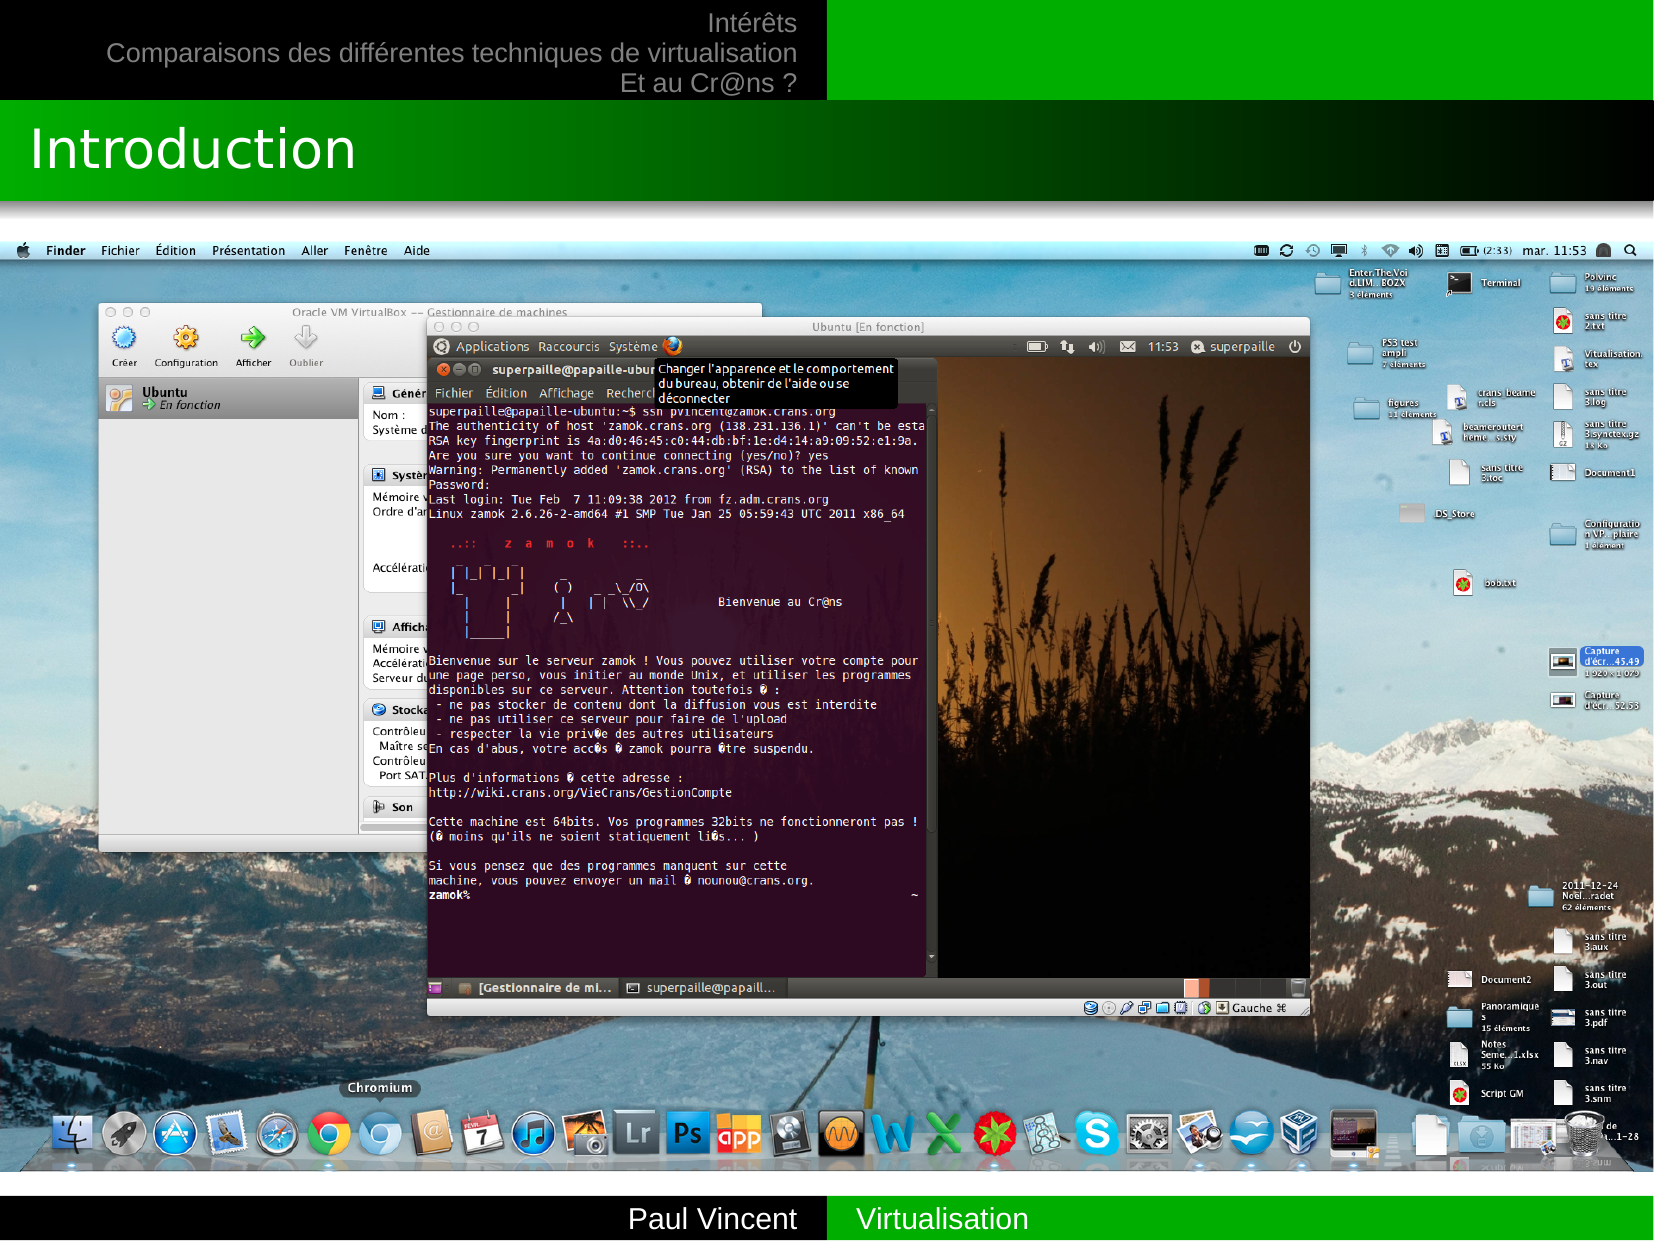

Intérêts
Comparaisons des différentes techniques de virtualisation
Et au Cr@ns ?
Introduction
4
Paul Vincent
Virtualisation